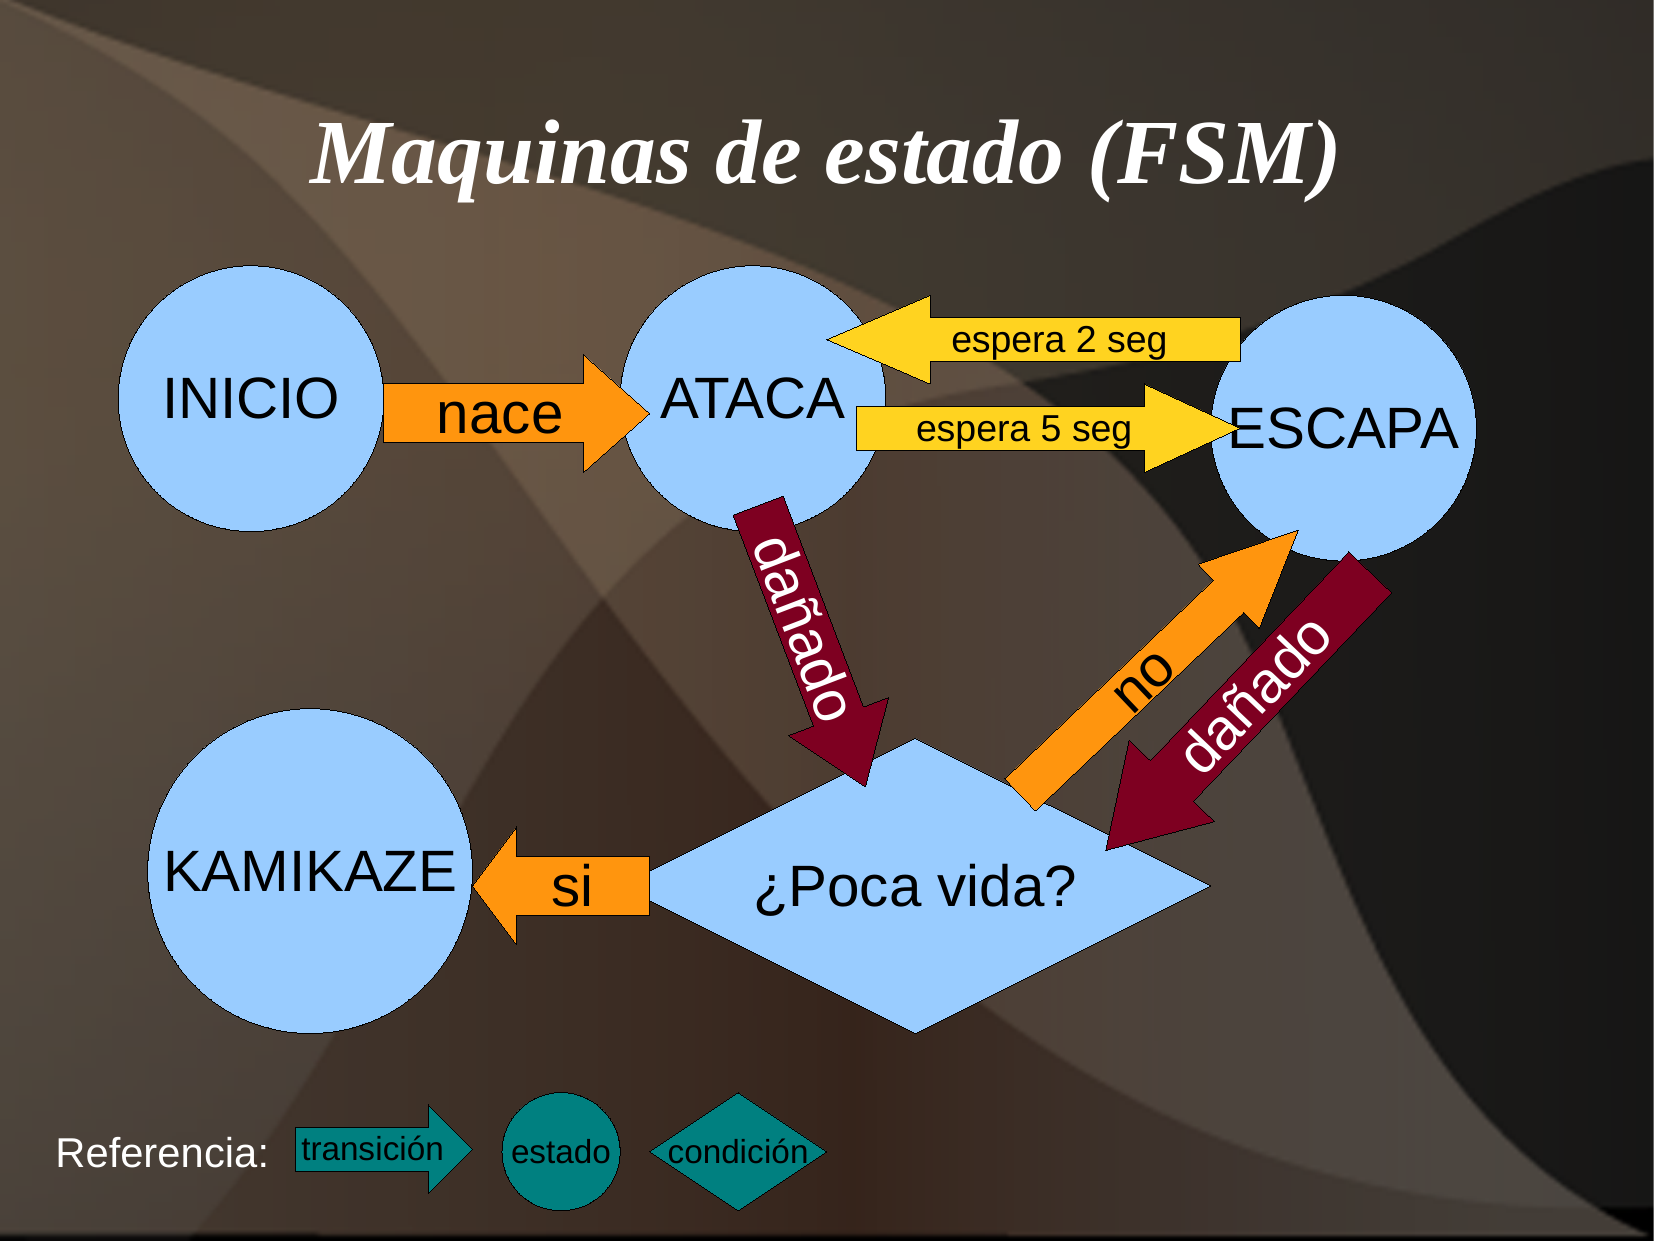

# Maquinas de estado (FSM)
INICIO
ATACA
espera 2 seg
ESCAPA
nace
nace
espera 5 seg
dañado
no
dañado
KAMIKAZE
¿Poca vida?
si
estado
condición
transición
Referencia: